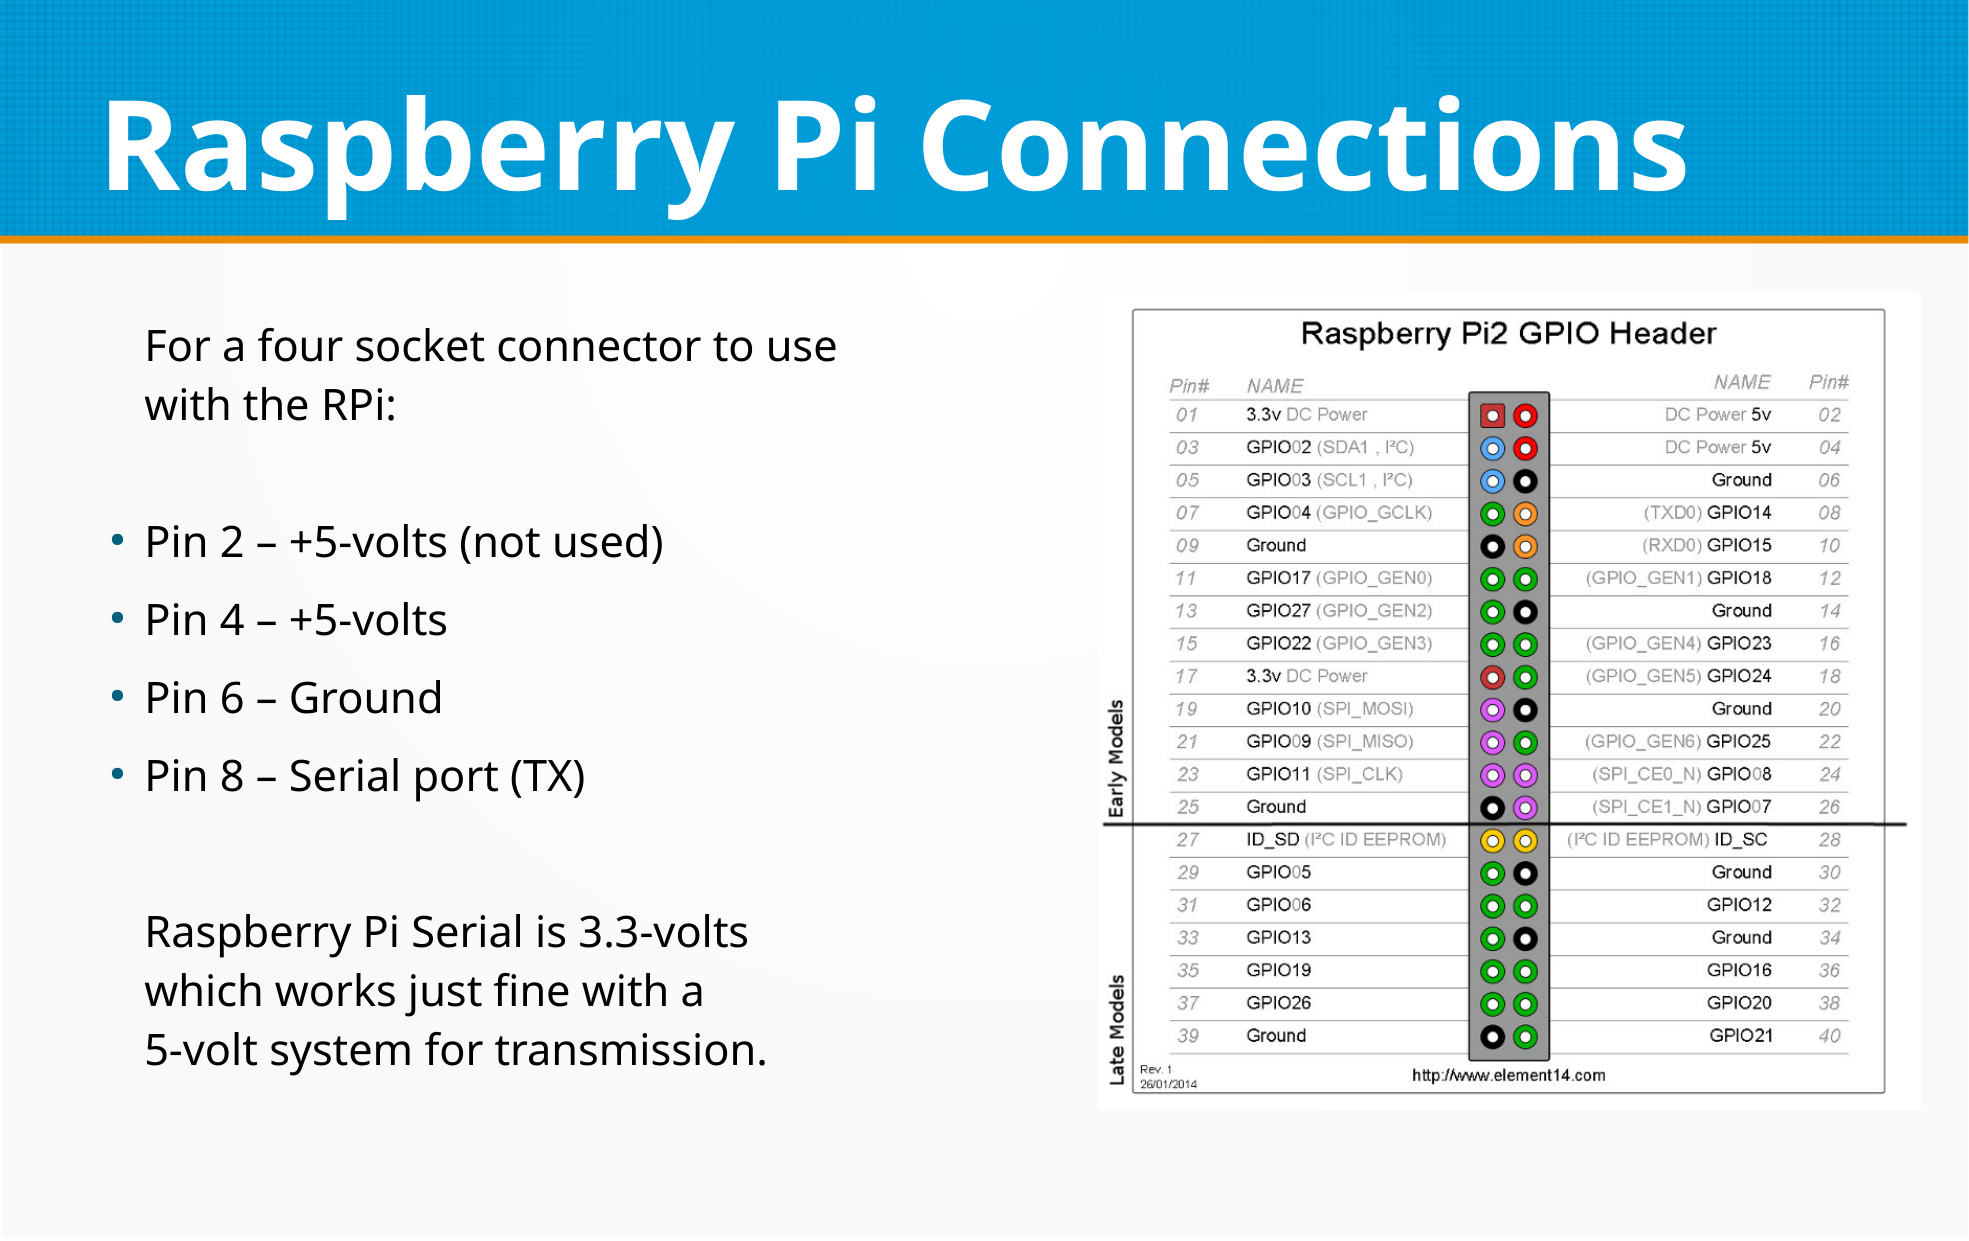

# Raspberry Pi Connections
For a four socket connector to use
with the RPi:
Pin 2 – +5-volts (not used)
Pin 4 – +5-volts
Pin 6 – Ground
Pin 8 – Serial port (TX)
Raspberry Pi Serial is 3.3-volts
which works just fine with a
5-volt system for transmission.